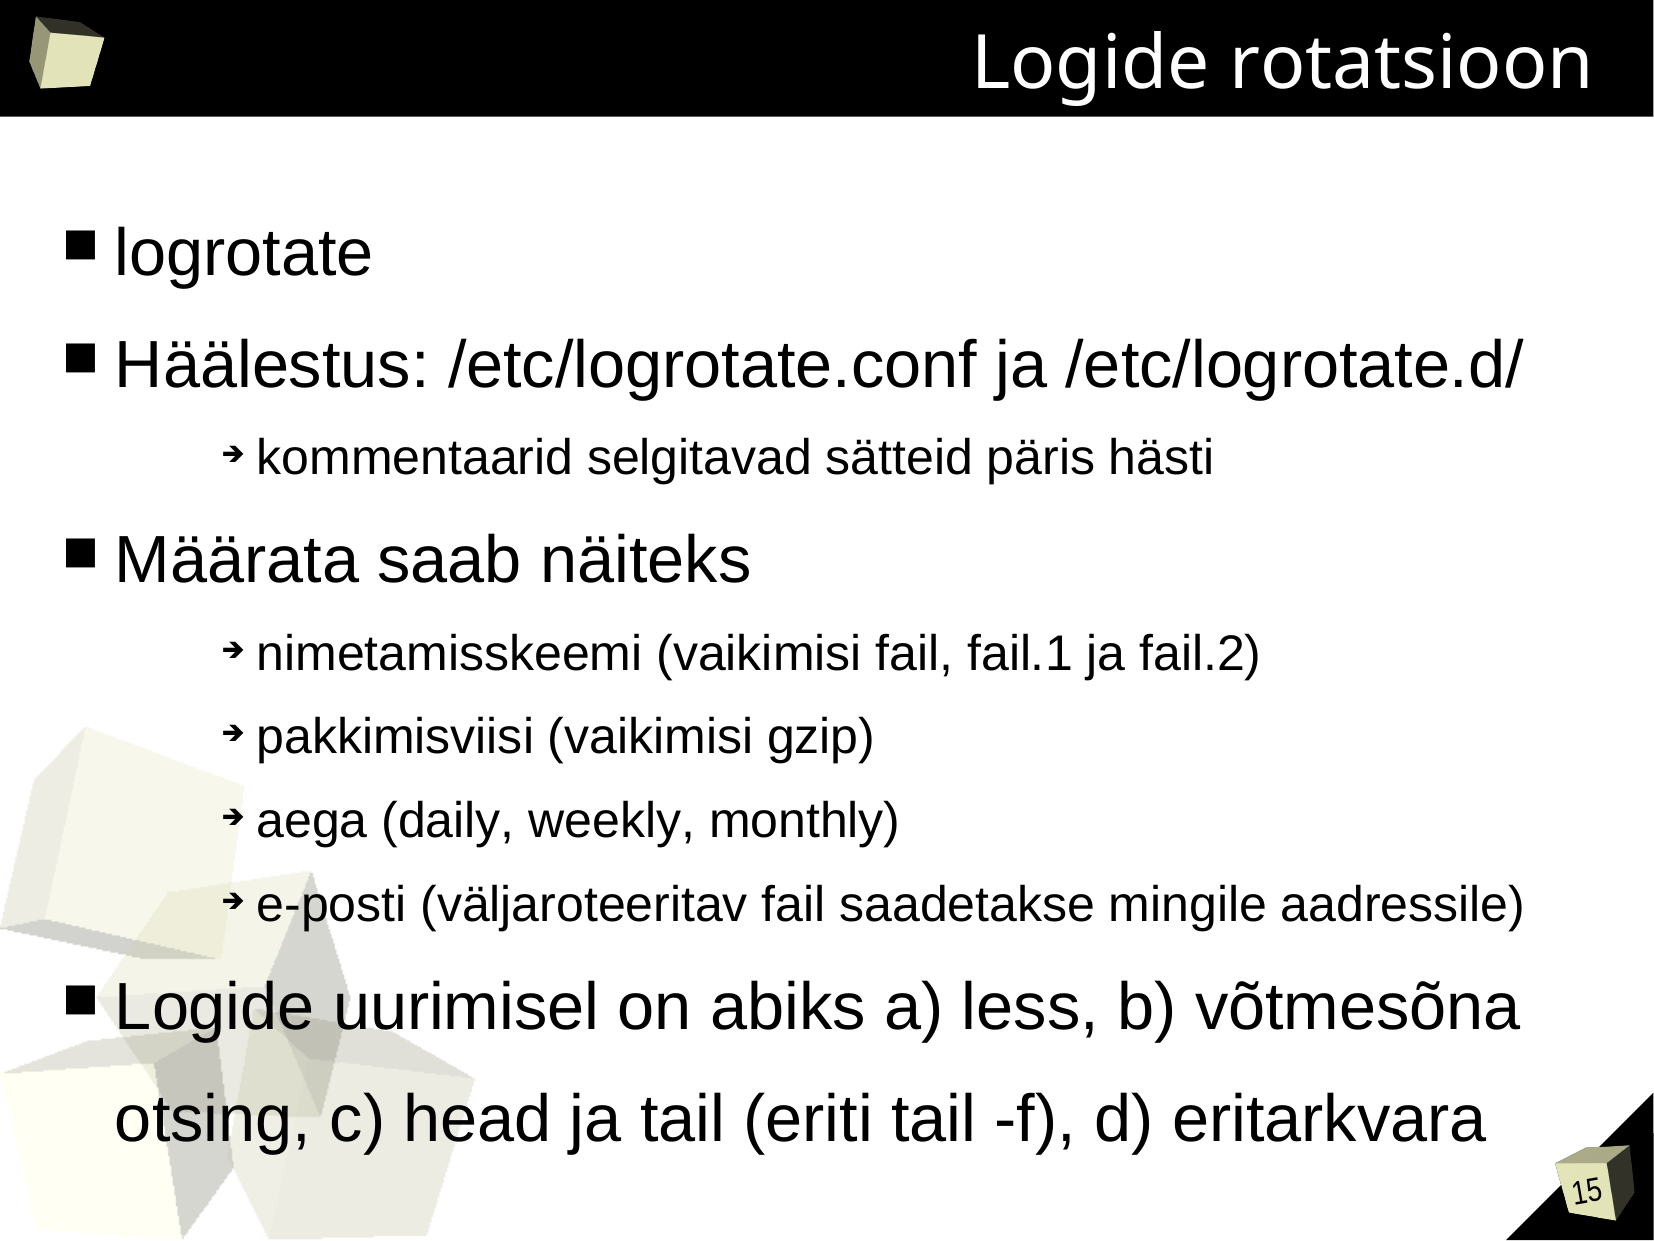

# Logide rotatsioon
logrotate
Häälestus: /etc/logrotate.conf ja /etc/logrotate.d/
kommentaarid selgitavad sätteid päris hästi
Määrata saab näiteks
nimetamisskeemi (vaikimisi fail, fail.1 ja fail.2)
pakkimisviisi (vaikimisi gzip)
aega (daily, weekly, monthly)
e-posti (väljaroteeritav fail saadetakse mingile aadressile)
Logide uurimisel on abiks a) less, b) võtmesõna otsing, c) head ja tail (eriti tail -f), d) eritarkvara